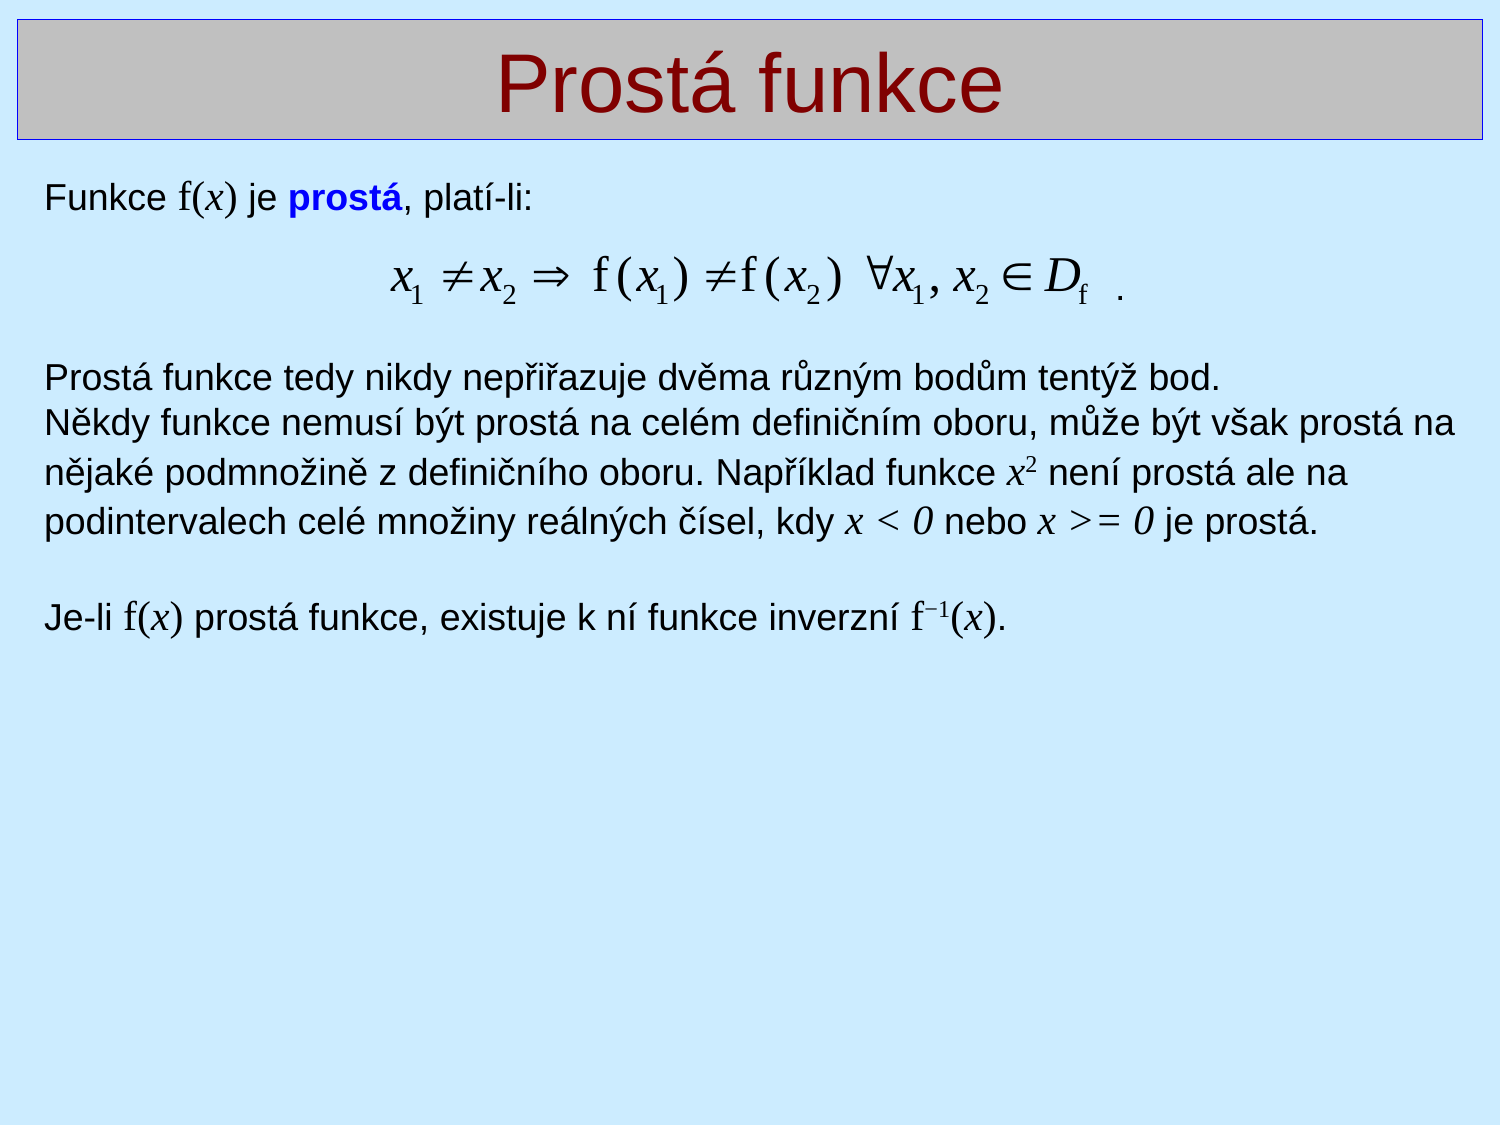

# Prostá funkce
Funkce f(x) je prostá, platí-li:
 .
Prostá funkce tedy nikdy nepřiřazuje dvěma různým bodům tentýž bod.
Někdy funkce nemusí být prostá na celém definičním oboru, může být však prostá na nějaké podmnožině z definičního oboru. Například funkce x2 není prostá ale na podintervalech celé množiny reálných čísel, kdy x < 0 nebo x >= 0 je prostá.
Je-li f(x) prostá funkce, existuje k ní funkce inverzní f−1(x).